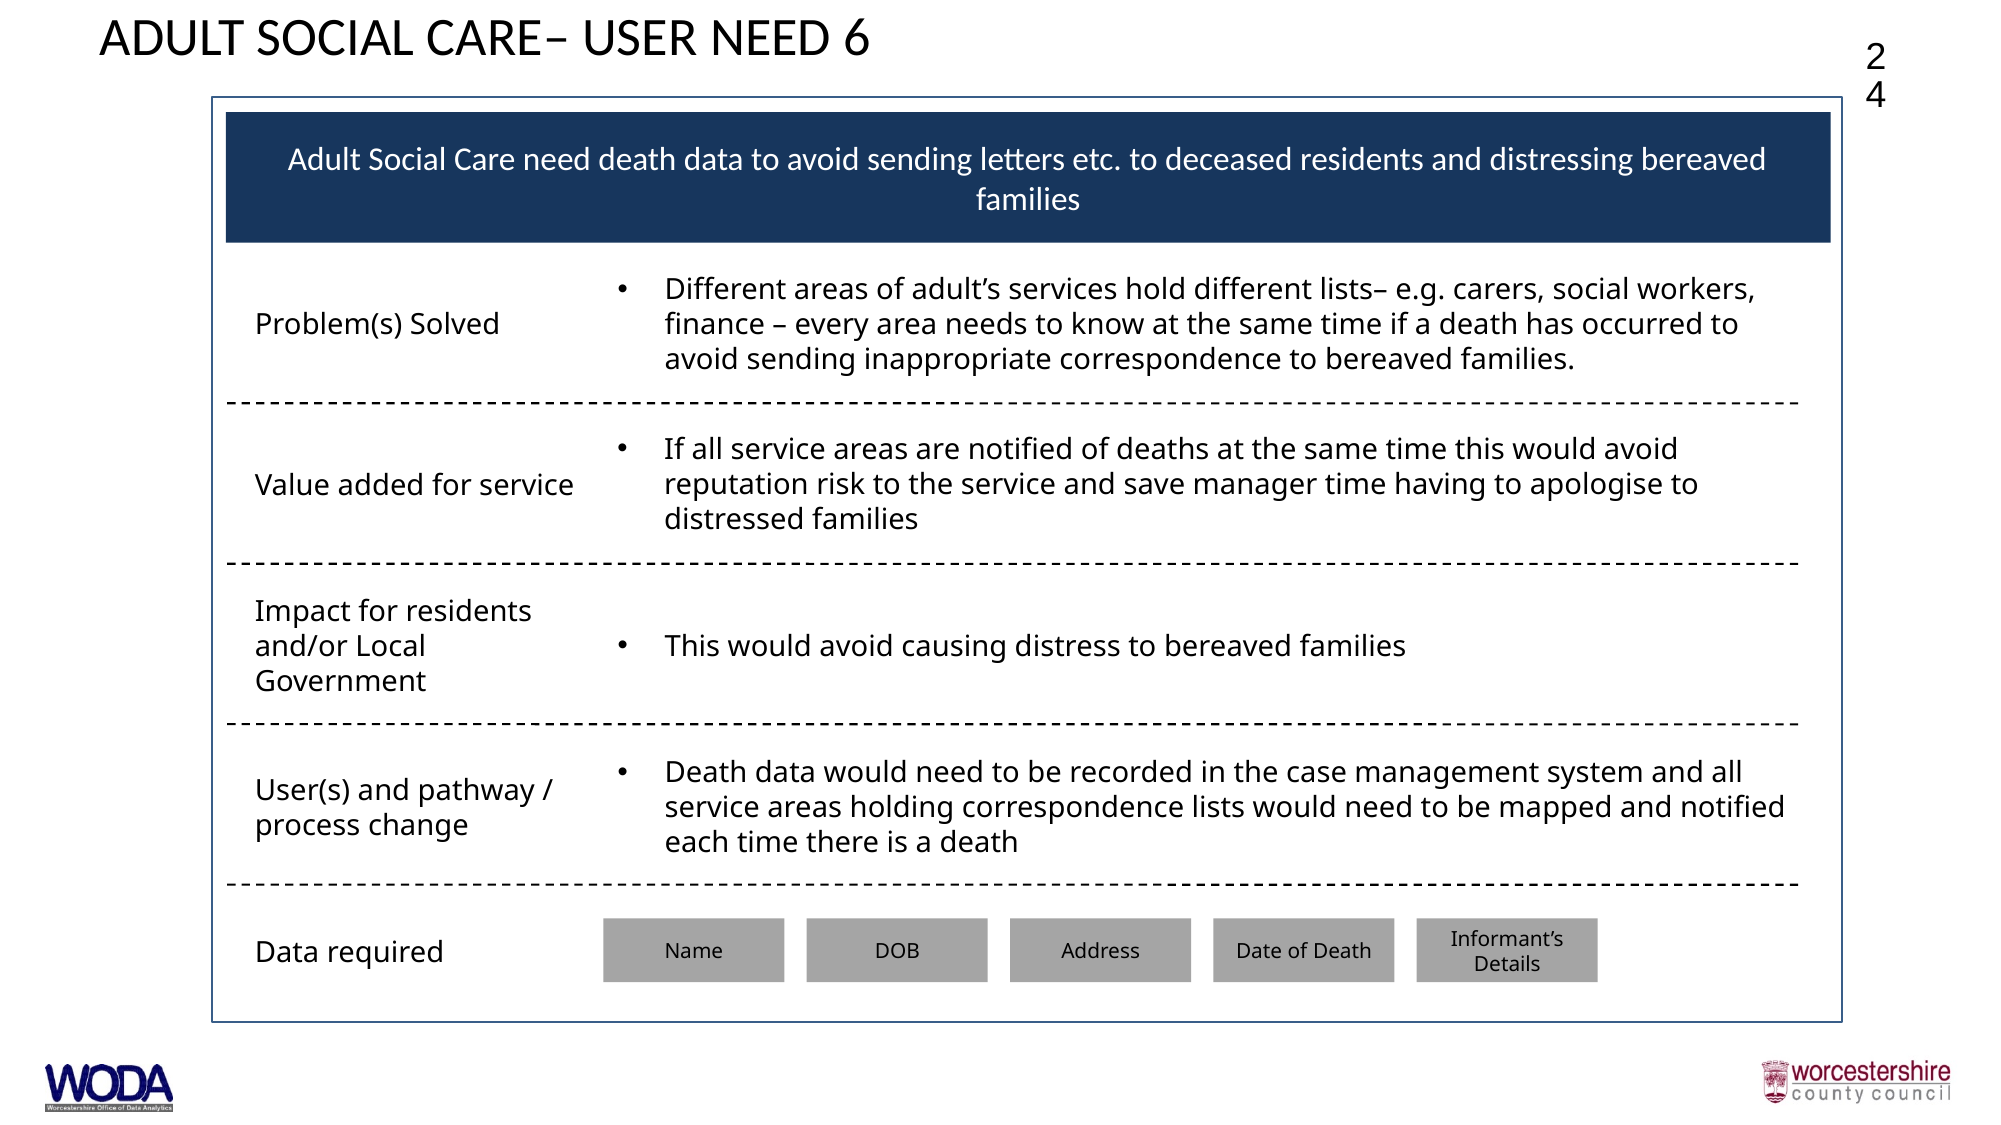

# ADULT SOCIAL CARE– USER NEED 6
Adult Social Care need death data to avoid sending letters etc. to deceased residents and distressing bereaved families
Problem(s) Solved
Different areas of adult’s services hold different lists– e.g. carers, social workers, finance – every area needs to know at the same time if a death has occurred to avoid sending inappropriate correspondence to bereaved families.
If all service areas are notified of deaths at the same time this would avoid reputation risk to the service and save manager time having to apologise to distressed families
Value added for service
Impact for residents and/or Local Government
This would avoid causing distress to bereaved families
User(s) and pathway / process change
Death data would need to be recorded in the case management system and all service areas holding correspondence lists would need to be mapped and notified each time there is a death
Data required
Name
DOB
Address
Date of Death
Informant’s Details